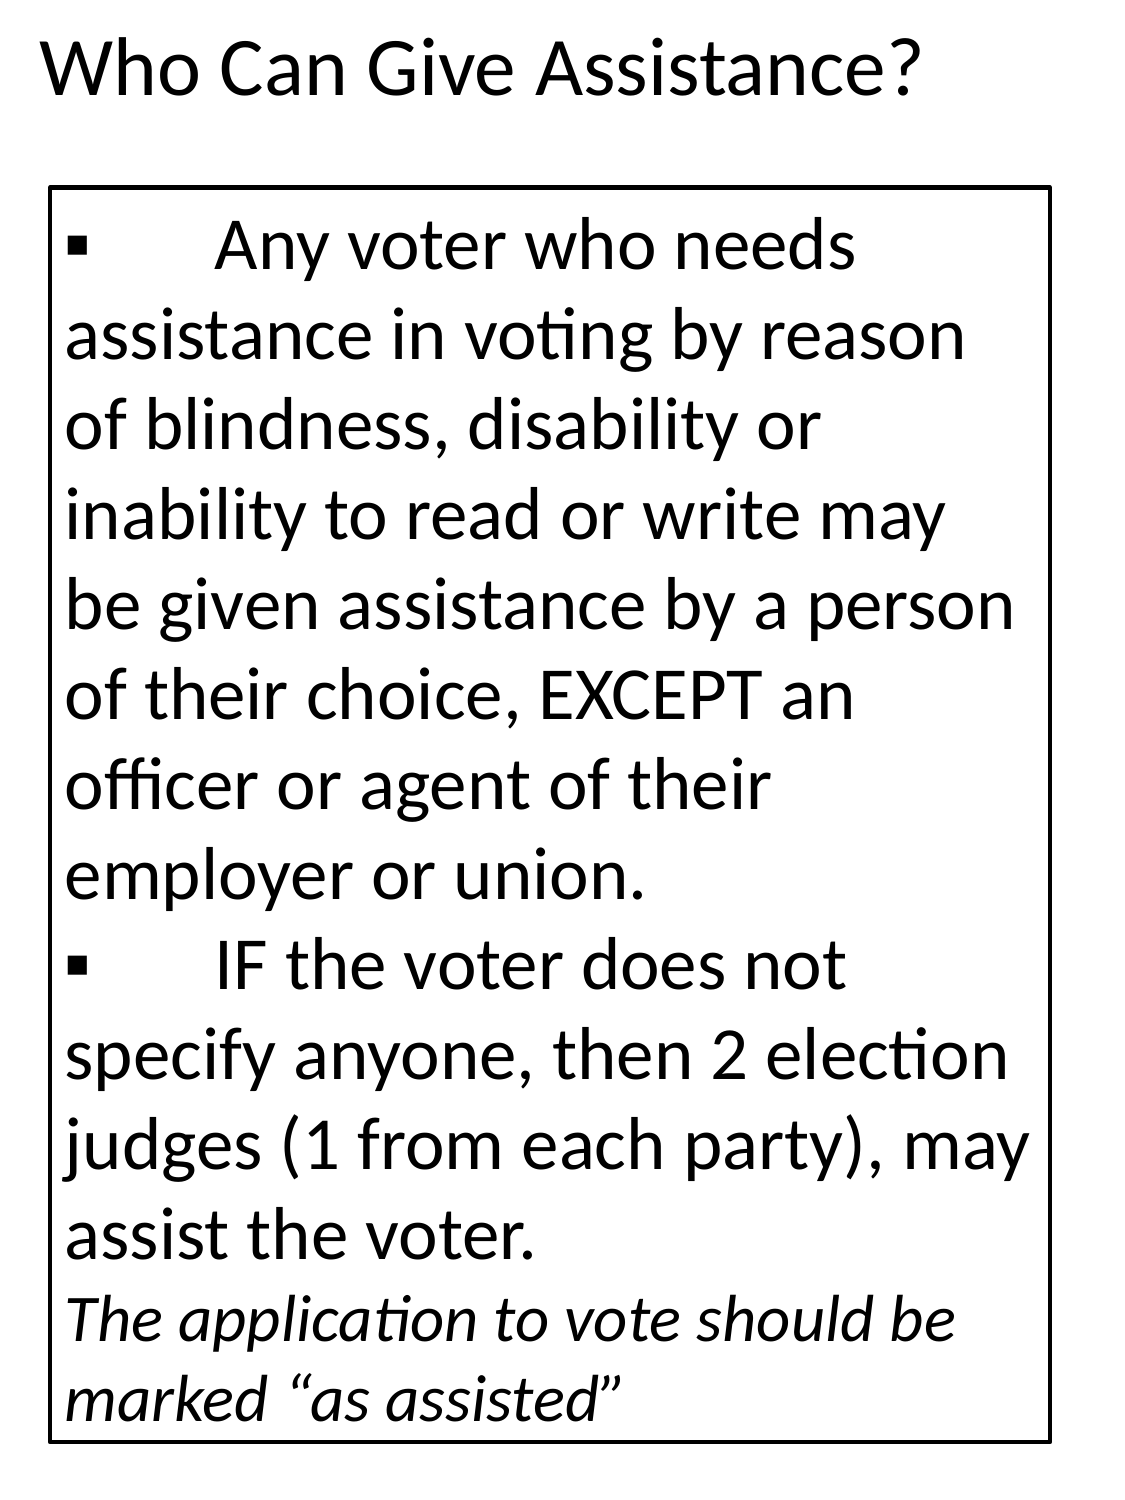

Who Can Give Assistance?
▪		Any voter who needs assistance in voting by reason of blindness, disability or inability to read or write may be given assistance by a person of their choice, EXCEPT an officer or agent of their employer or union.
▪		IF the voter does not specify anyone, then 2 election judges (1 from each party), may assist the voter.
The application to vote should be marked “as assisted”